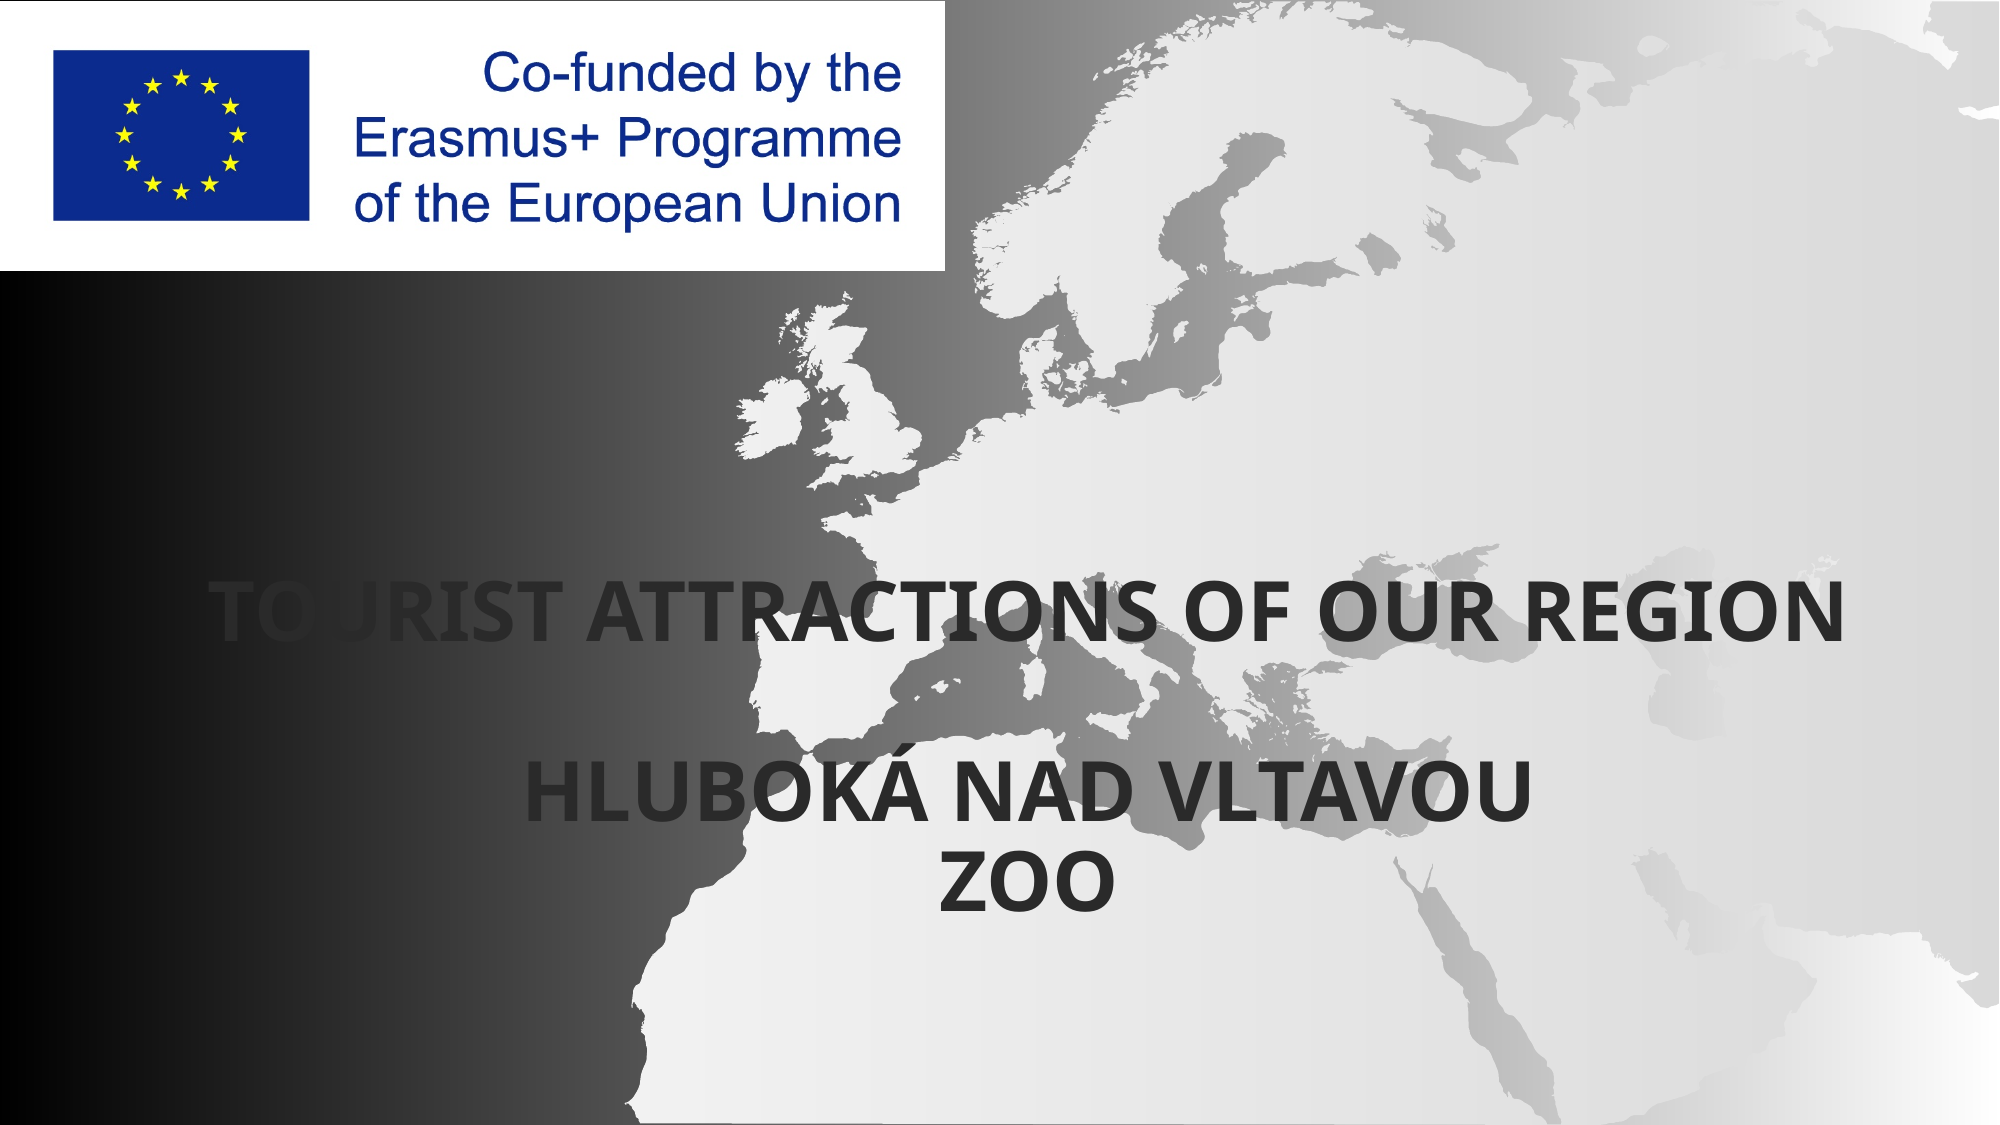

# TOURIST ATTRACTIONS OF OUR REGION HLUBOKÁ NAD VLTAVOU ZOO